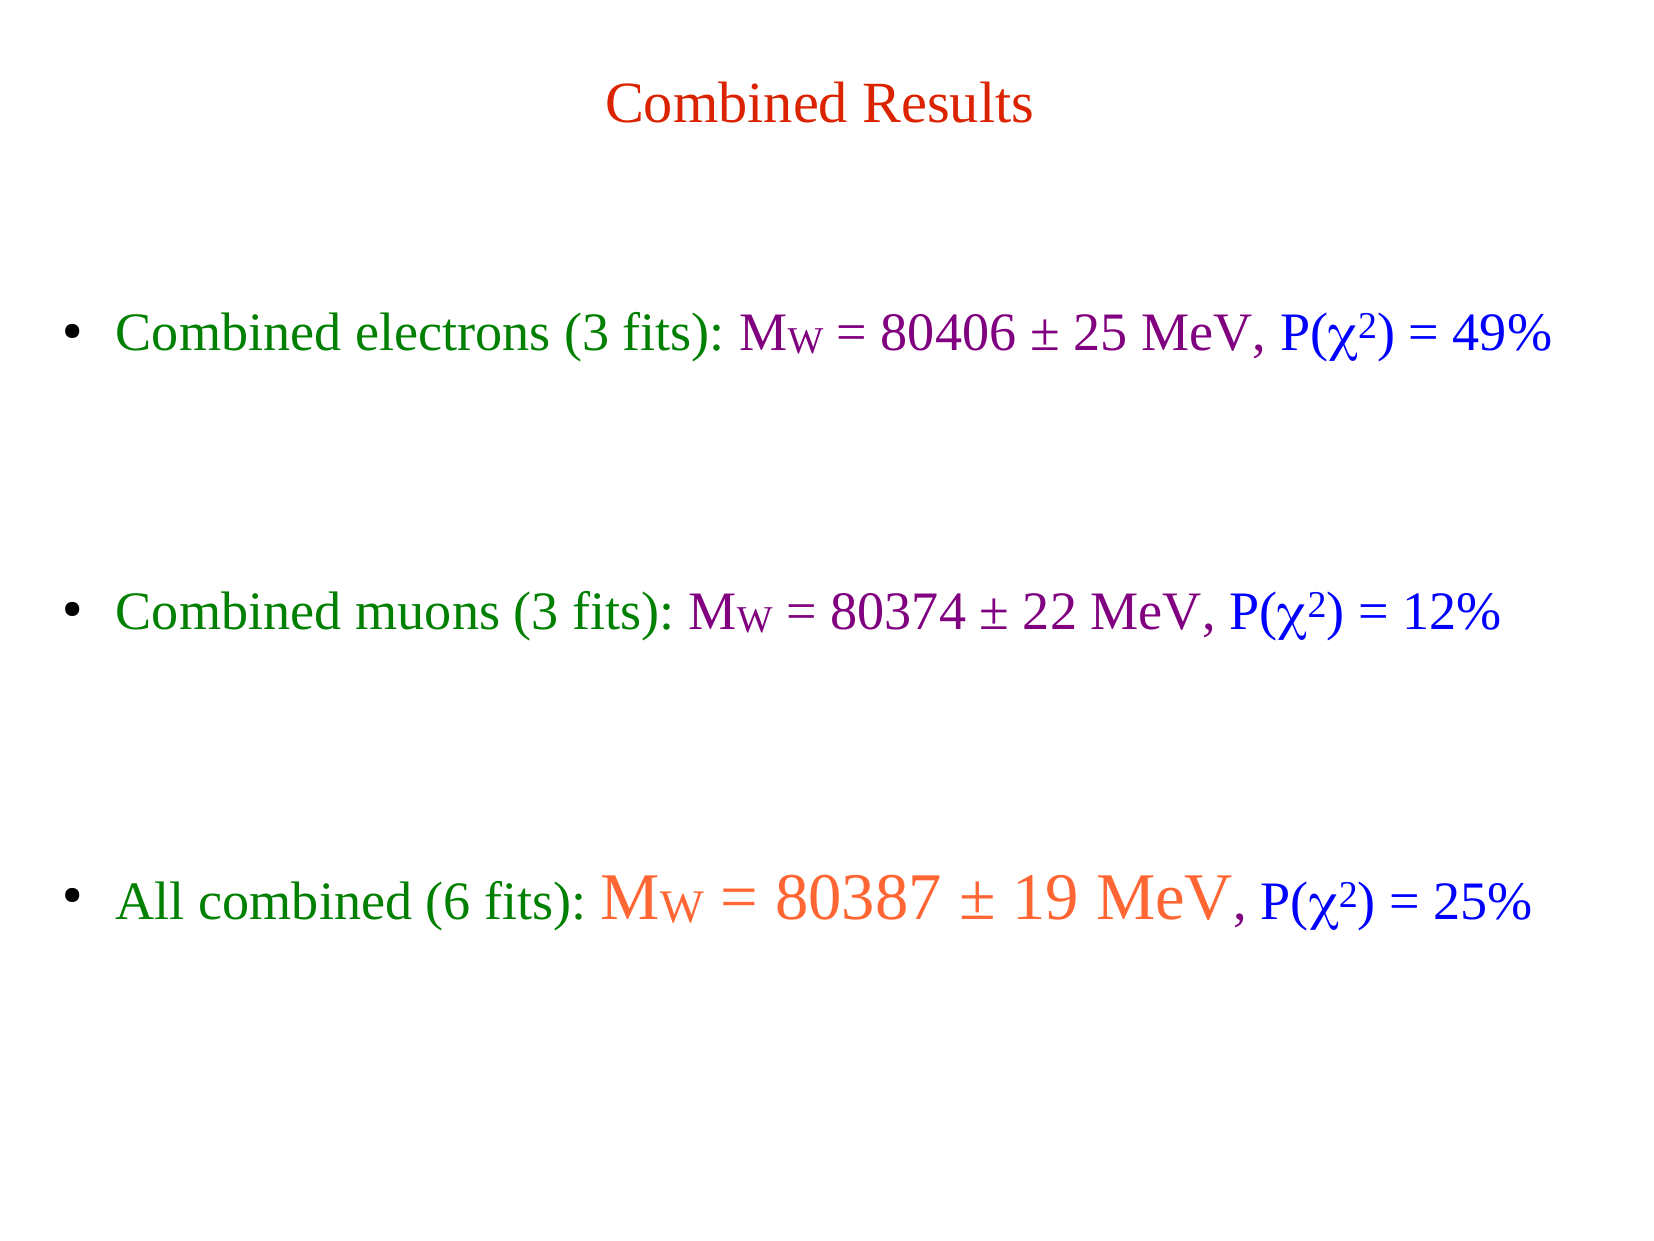

# Combined Results
Combined electrons (3 fits): MW = 80406 ± 25 MeV, P(χ2) = 49%
Combined muons (3 fits): MW = 80374 ± 22 MeV, P(χ2) = 12%
All combined (6 fits): MW = 80387 ± 19 MeV, P(χ2) = 25%